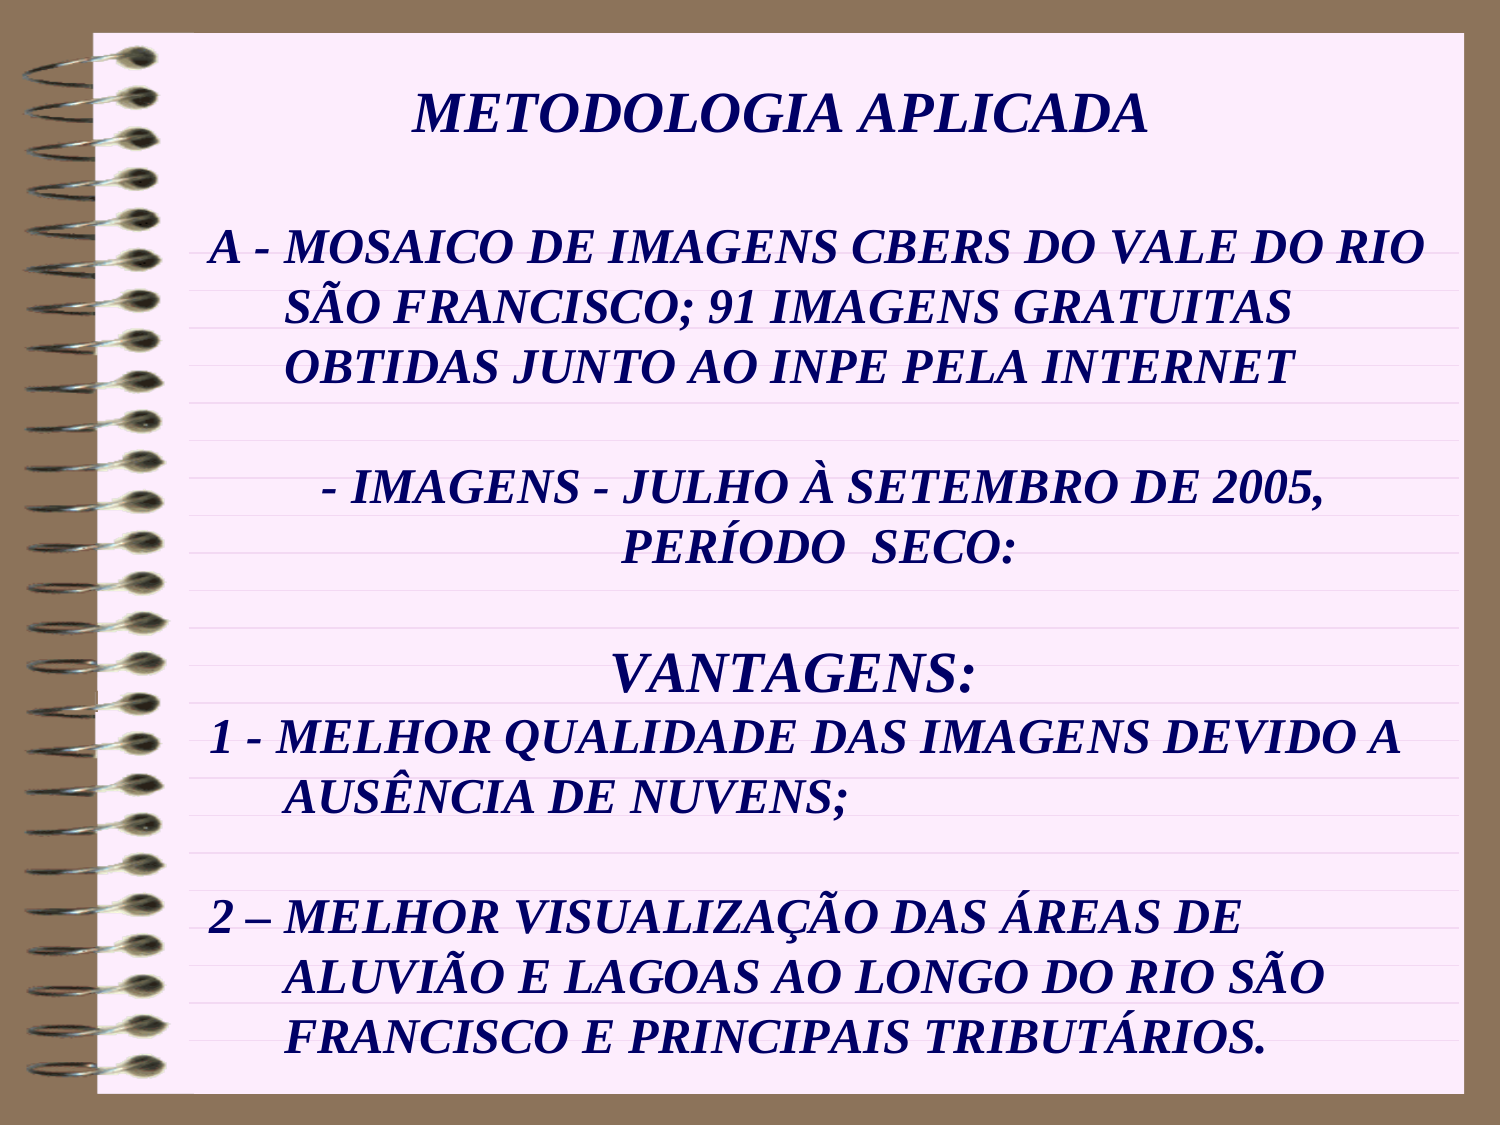

METODOLOGIA APLICADA
A - MOSAICO DE IMAGENS CBERS DO VALE DO RIO
 SÃO FRANCISCO; 91 IMAGENS GRATUITAS
 OBTIDAS JUNTO AO INPE PELA INTERNET
 - IMAGENS - JULHO À SETEMBRO DE 2005,
 PERÍODO SECO:
 	 VANTAGENS:
1 - MELHOR QUALIDADE DAS IMAGENS DEVIDO A
 AUSÊNCIA DE NUVENS;
2 – MELHOR VISUALIZAÇÃO DAS ÁREAS DE
 ALUVIÃO E LAGOAS AO LONGO DO RIO SÃO
 FRANCISCO E PRINCIPAIS TRIBUTÁRIOS.